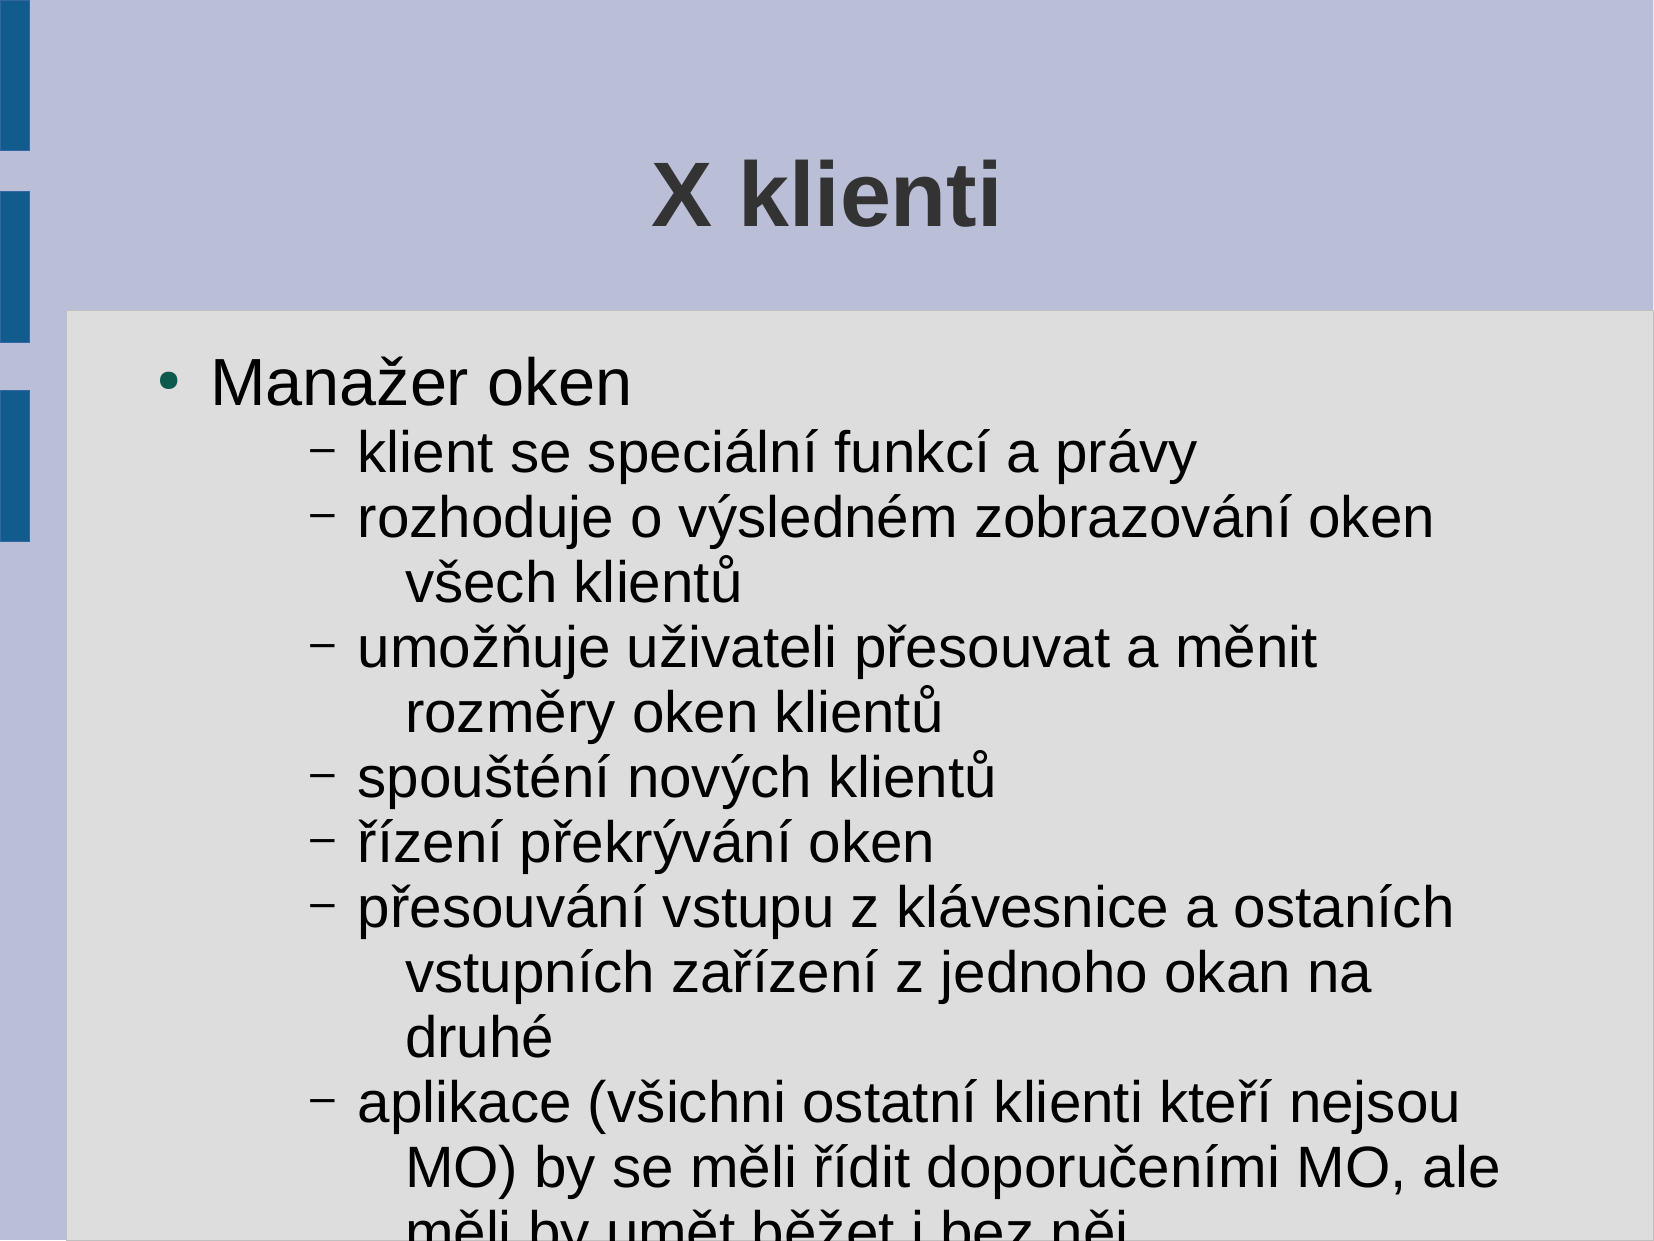

# X klienti
Manažer oken
klient se speciální funkcí a právy
rozhoduje o výsledném zobrazování oken všech klientů
umožňuje uživateli přesouvat a měnit rozměry oken klientů
spoušténí nových klientů
řízení překrývání oken
přesouvání vstupu z klávesnice a ostaních vstupních zařízení z jednoho okan na druhé
aplikace (všichni ostatní klienti kteří nejsou MO) by se měli řídit doporučeními MO, ale měli by umět běžet i bez něj